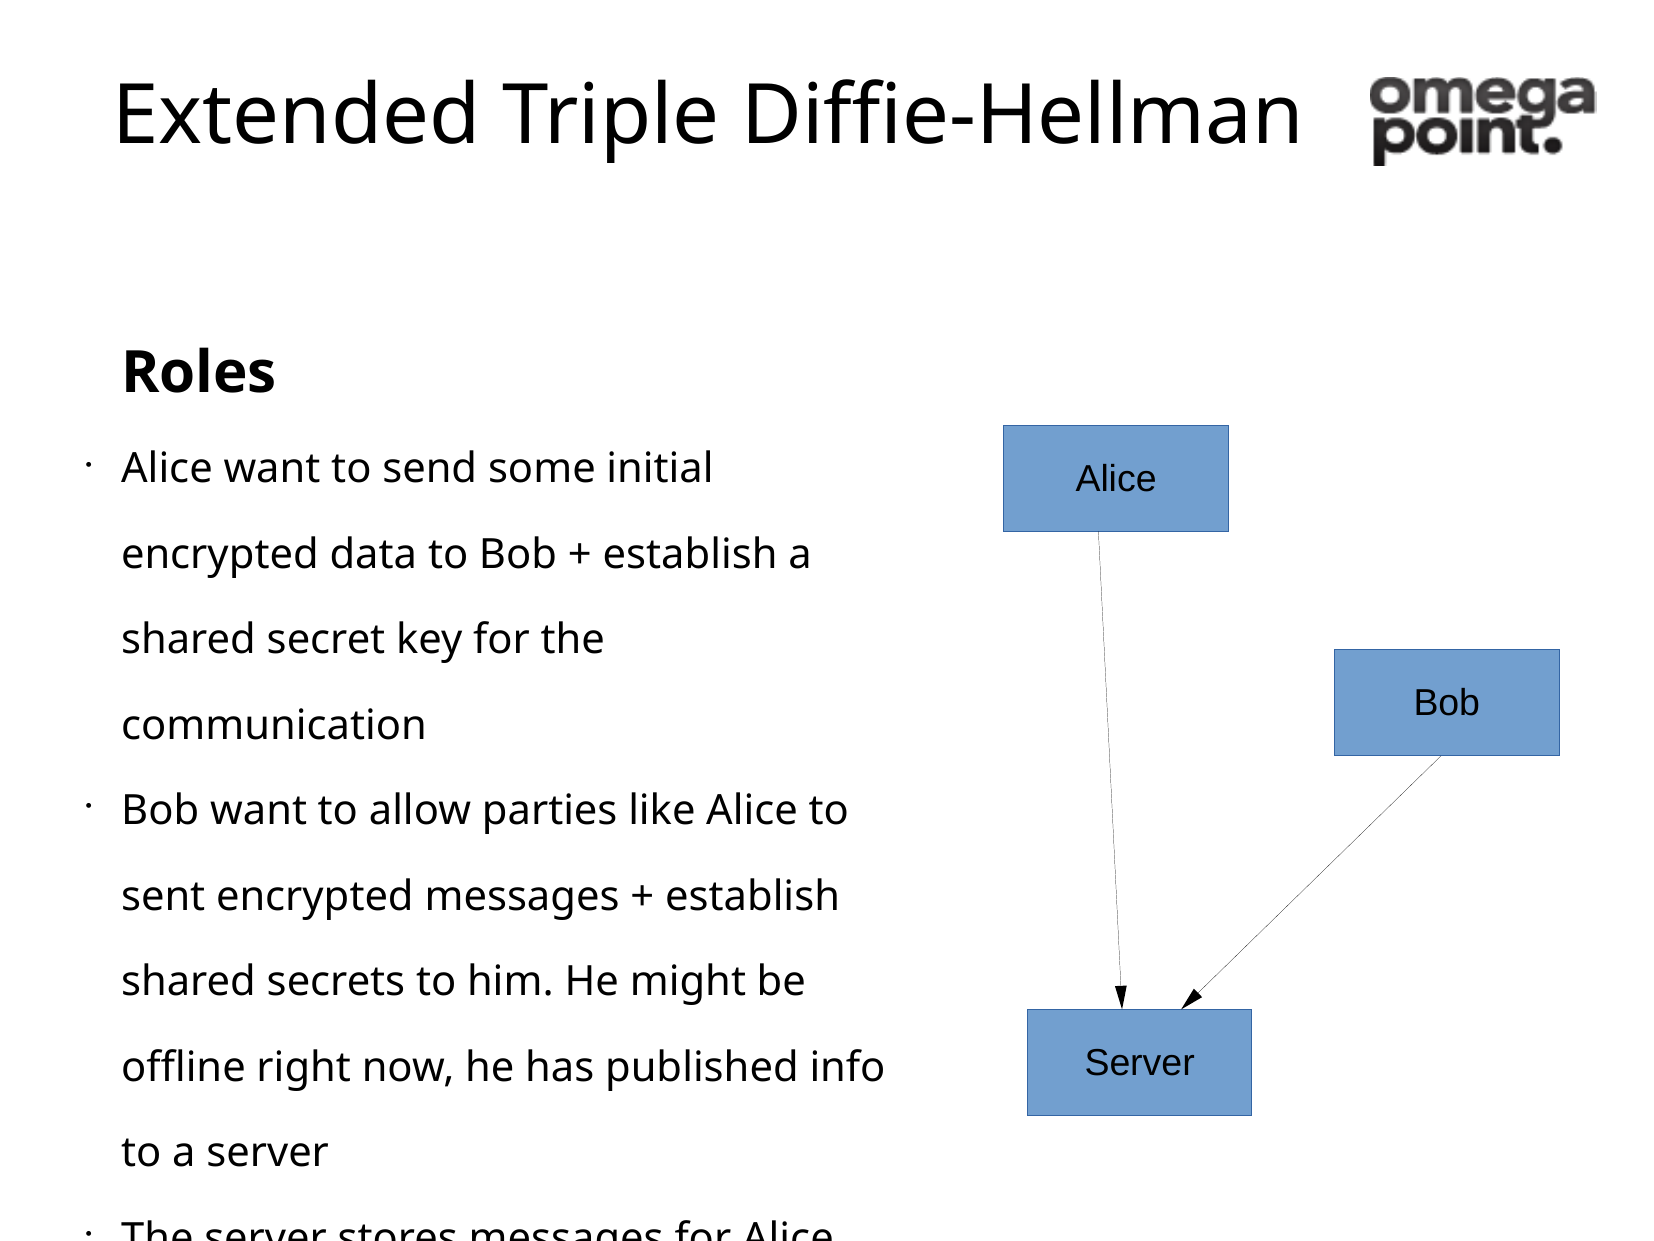

Extended Triple Diffie-Hellman
Roles
Alice want to send some initial encrypted data to Bob + establish a shared secret key for the communication
Bob want to allow parties like Alice to sent encrypted messages + establish shared secrets to him. He might be offline right now, he has published info to a server
The server stores messages for Alice and Bob to recieve and lets Bob publish data which the server might provide to parties like Alice
Alice
Bob
Server